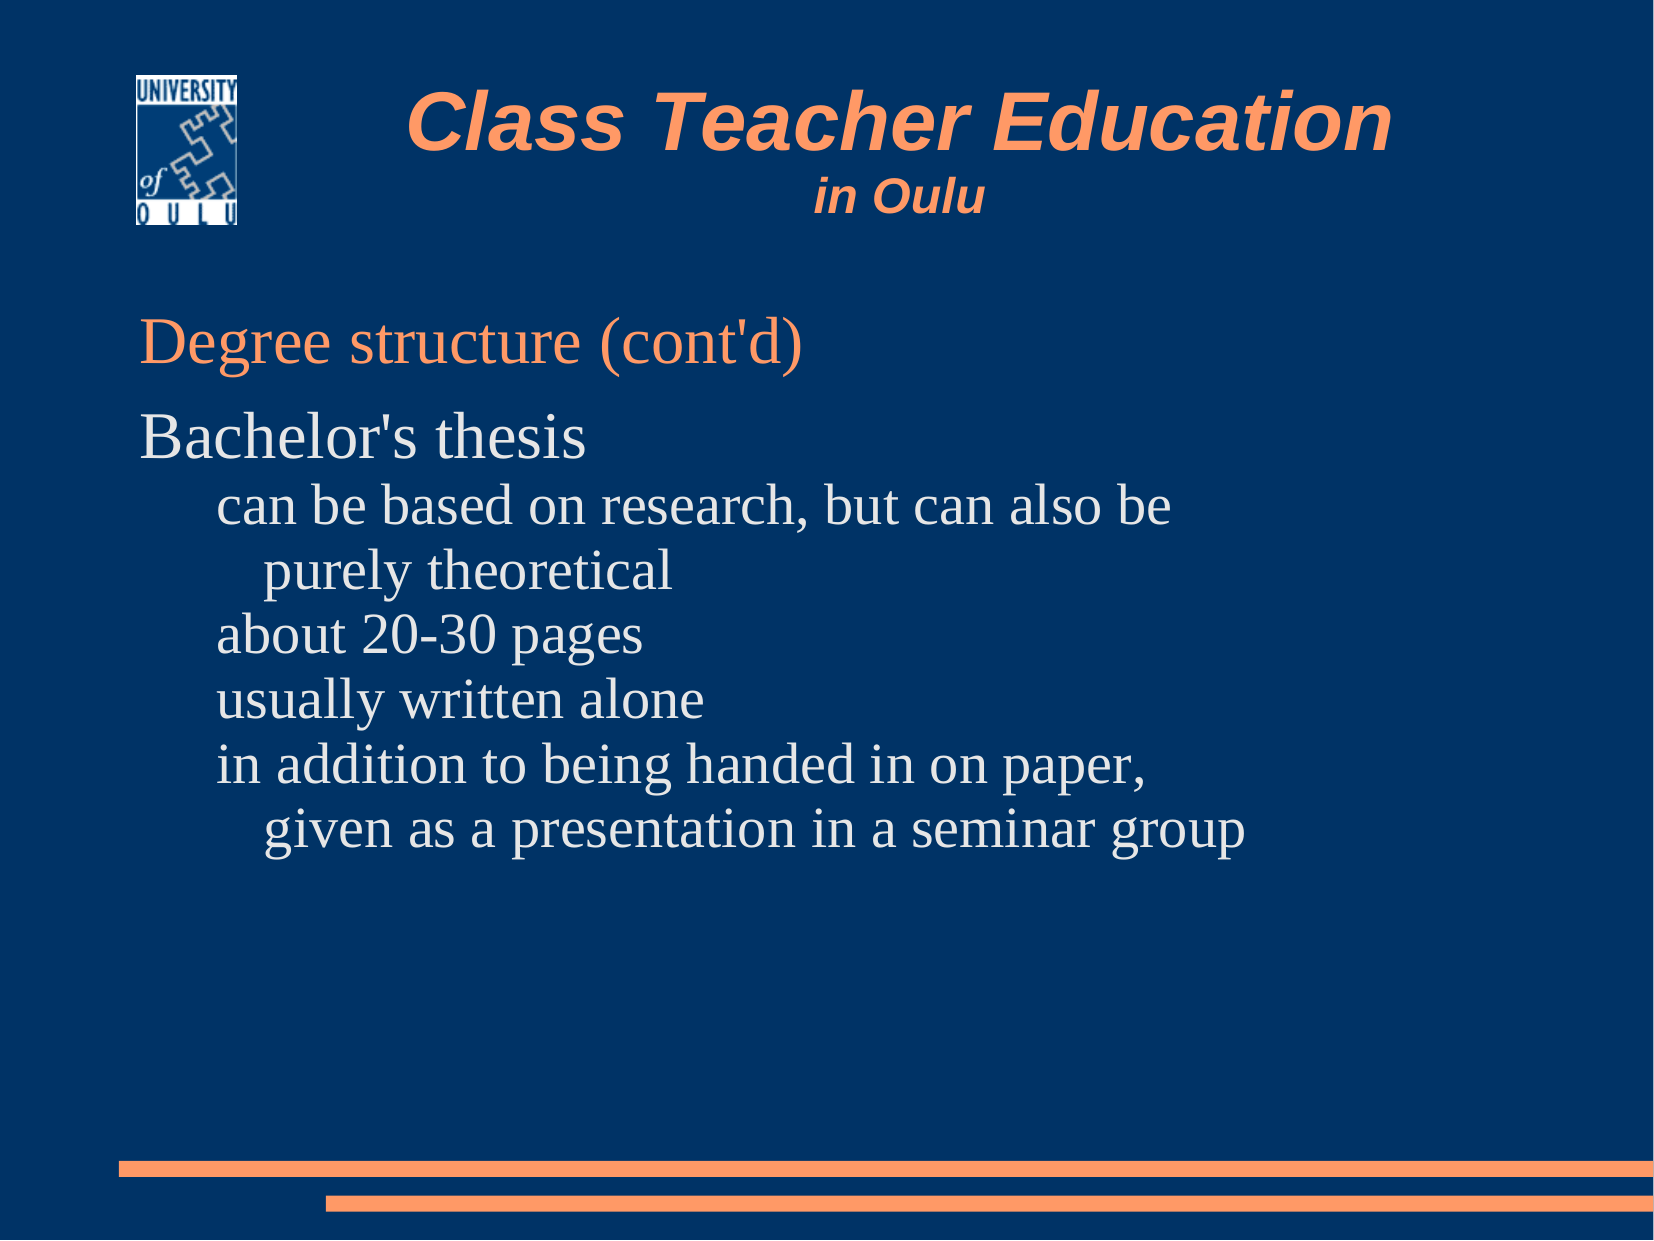

# Class Teacher Education in Oulu
Degree structure (cont'd)
Bachelor's thesis
can be based on research, but can also be
purely theoretical
about 20-30 pages
usually written alone
in addition to being handed in on paper,
given as a presentation in a seminar group